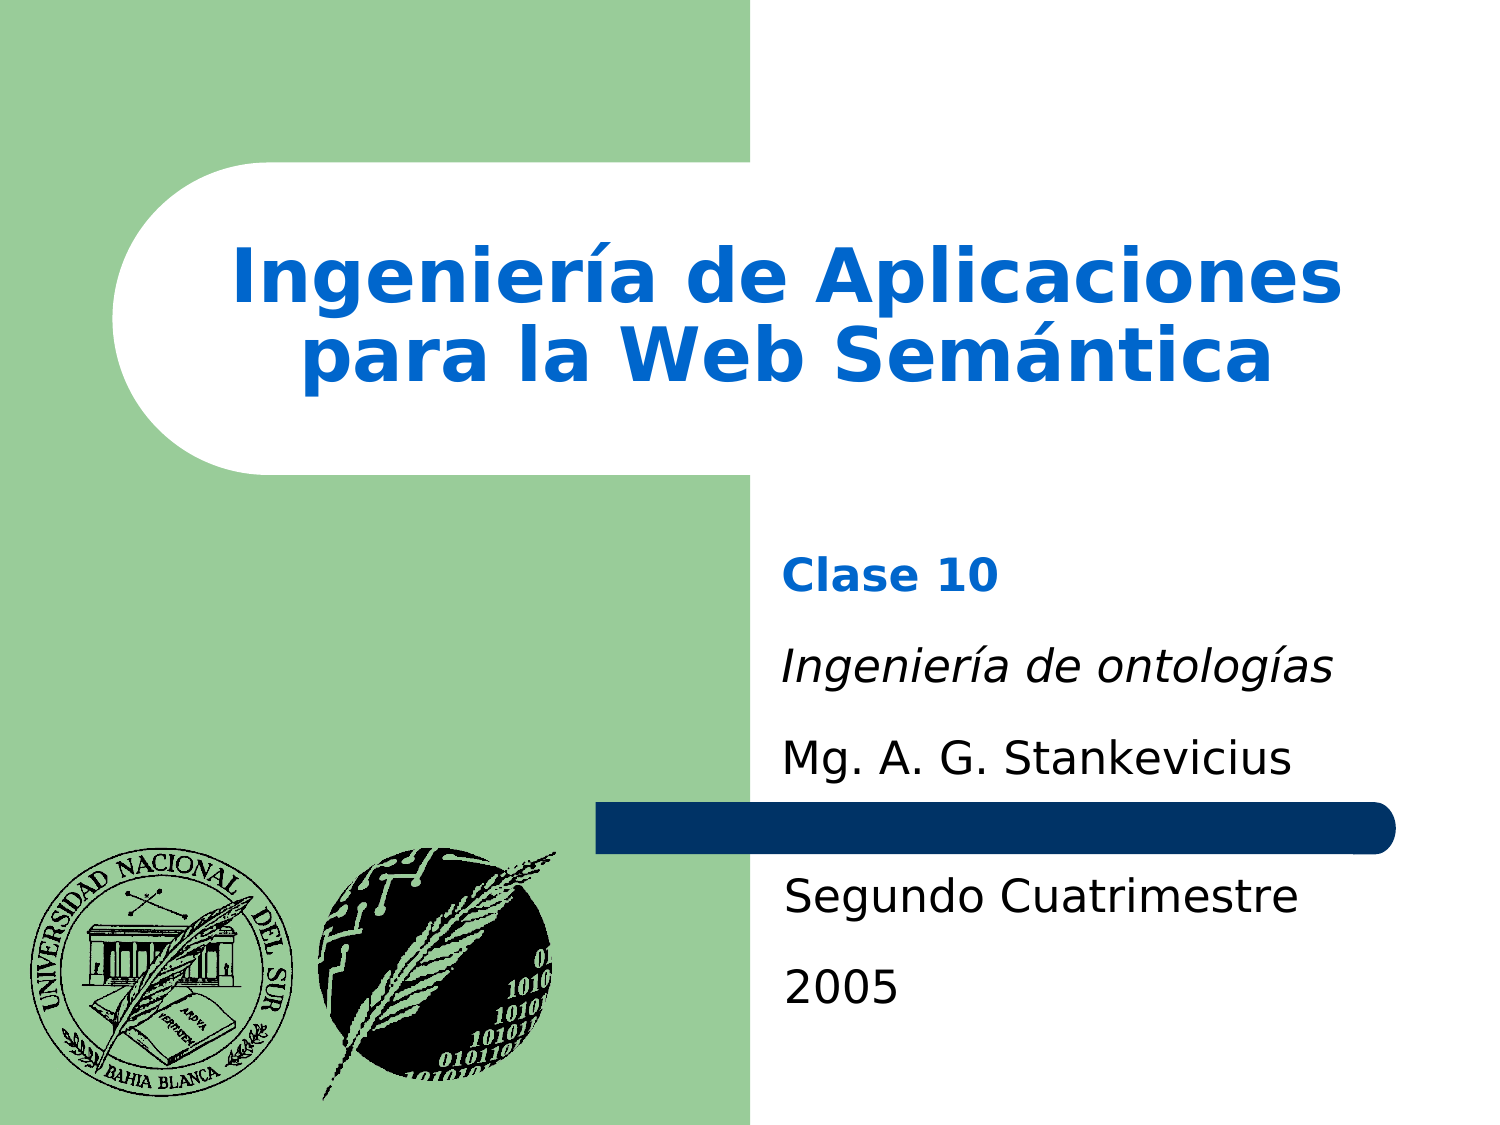

# Ingeniería de Aplicaciones para la Web Semántica
Clase 10
Ingeniería de ontologías
Mg. A. G. Stankevicius
Segundo Cuatrimestre
2005